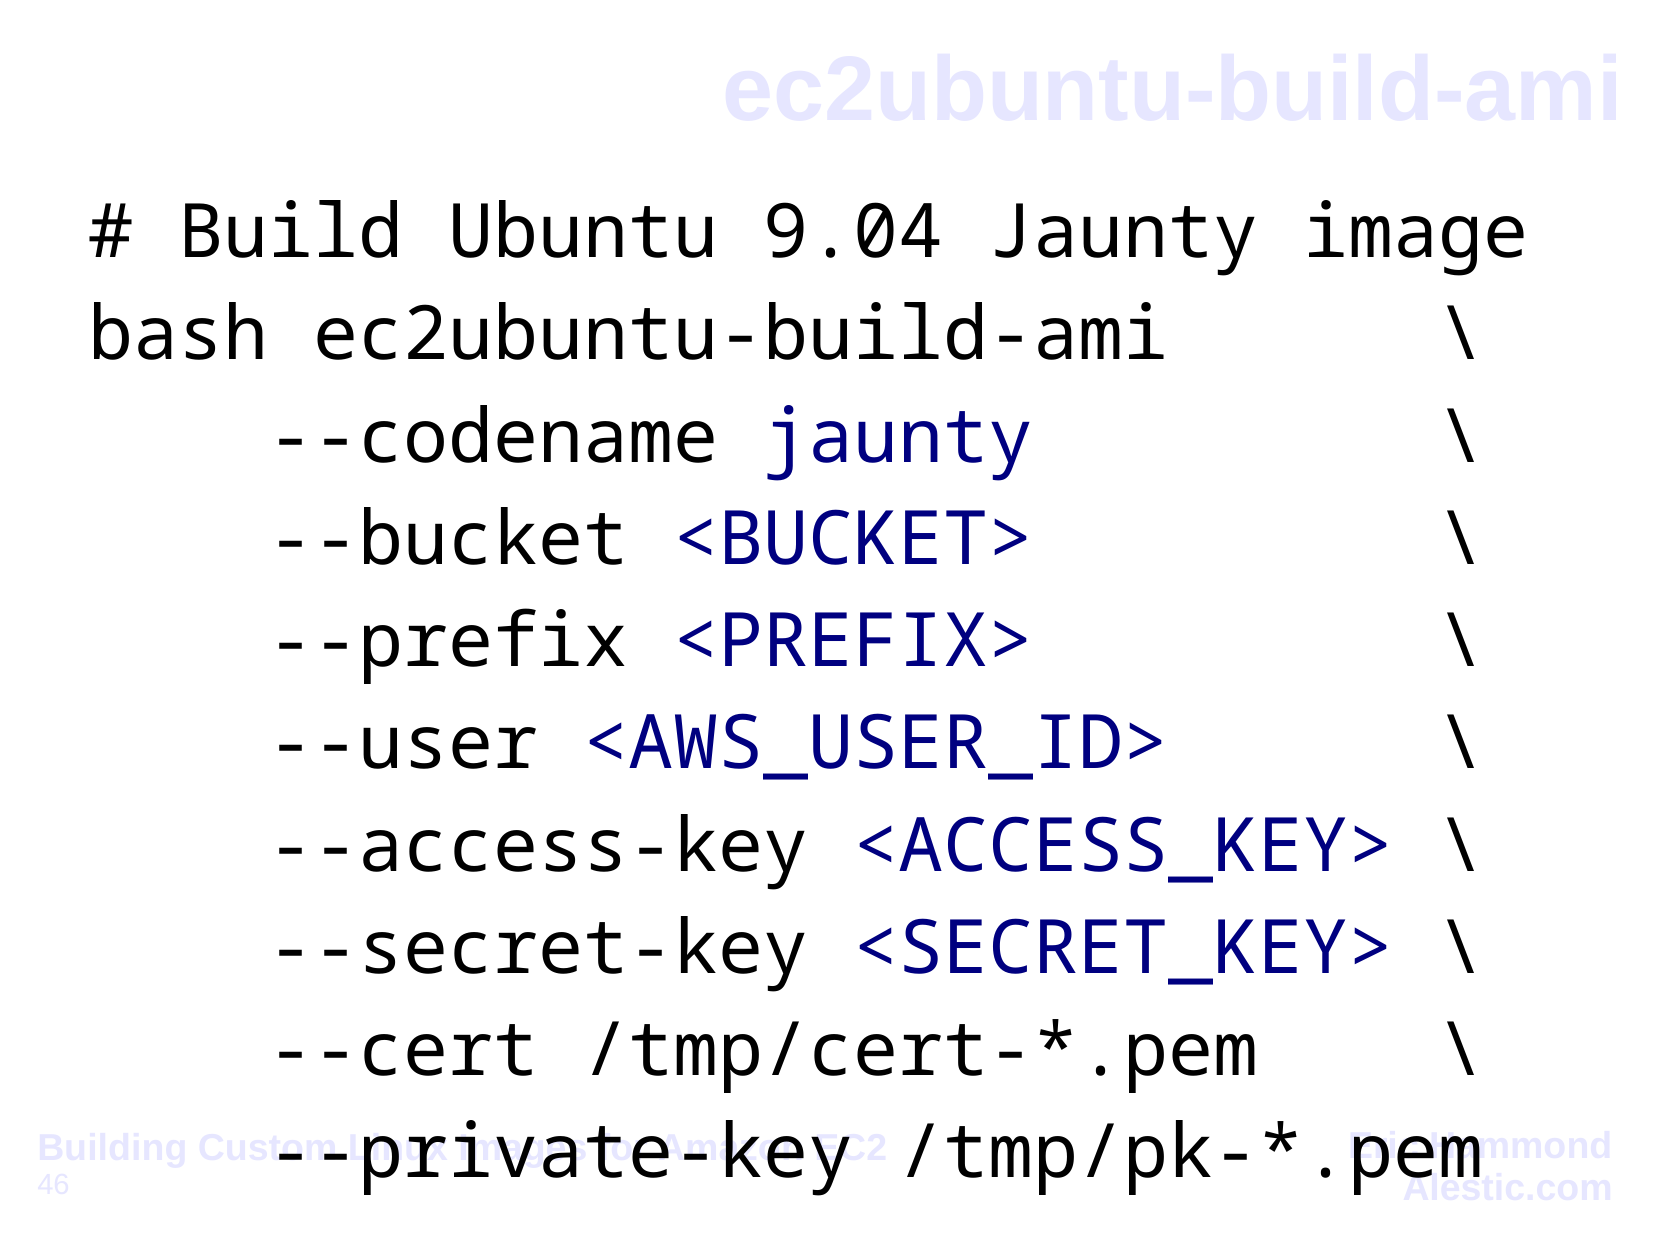

# ec2ubuntu-build-ami
# Build Ubuntu 9.04 Jaunty image
bash ec2ubuntu-build-ami \
 --codename jaunty \
 --bucket <BUCKET> \
 --prefix <PREFIX> \
 --user <AWS_USER_ID> \
 --access-key <ACCESS_KEY> \
 --secret-key <SECRET_KEY> \
 --cert /tmp/cert-*.pem \
 --private-key /tmp/pk-*.pem
46
Eric Hammond
Alestic.com